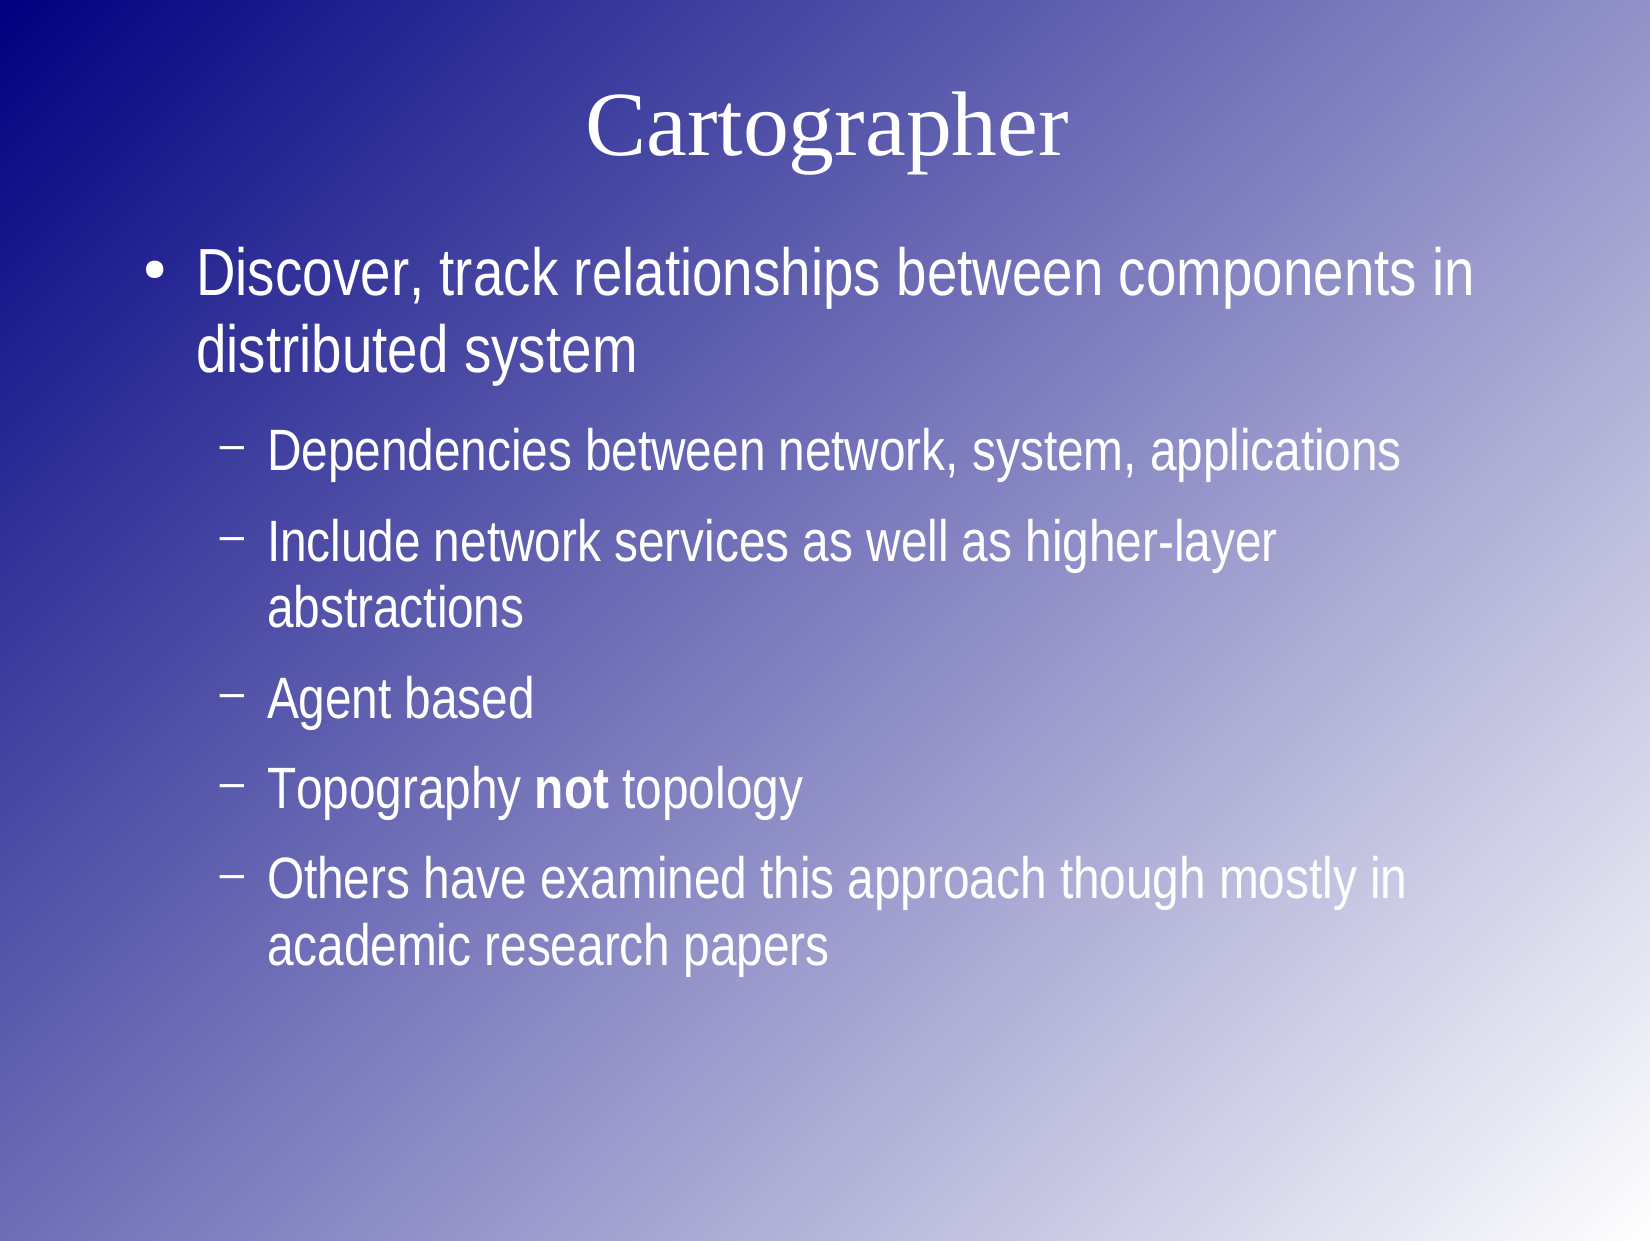

# Cartographer
Discover, track relationships between components in distributed system
Dependencies between network, system, applications
Include network services as well as higher-layer abstractions
Agent based
Topography not topology
Others have examined this approach though mostly in academic research papers